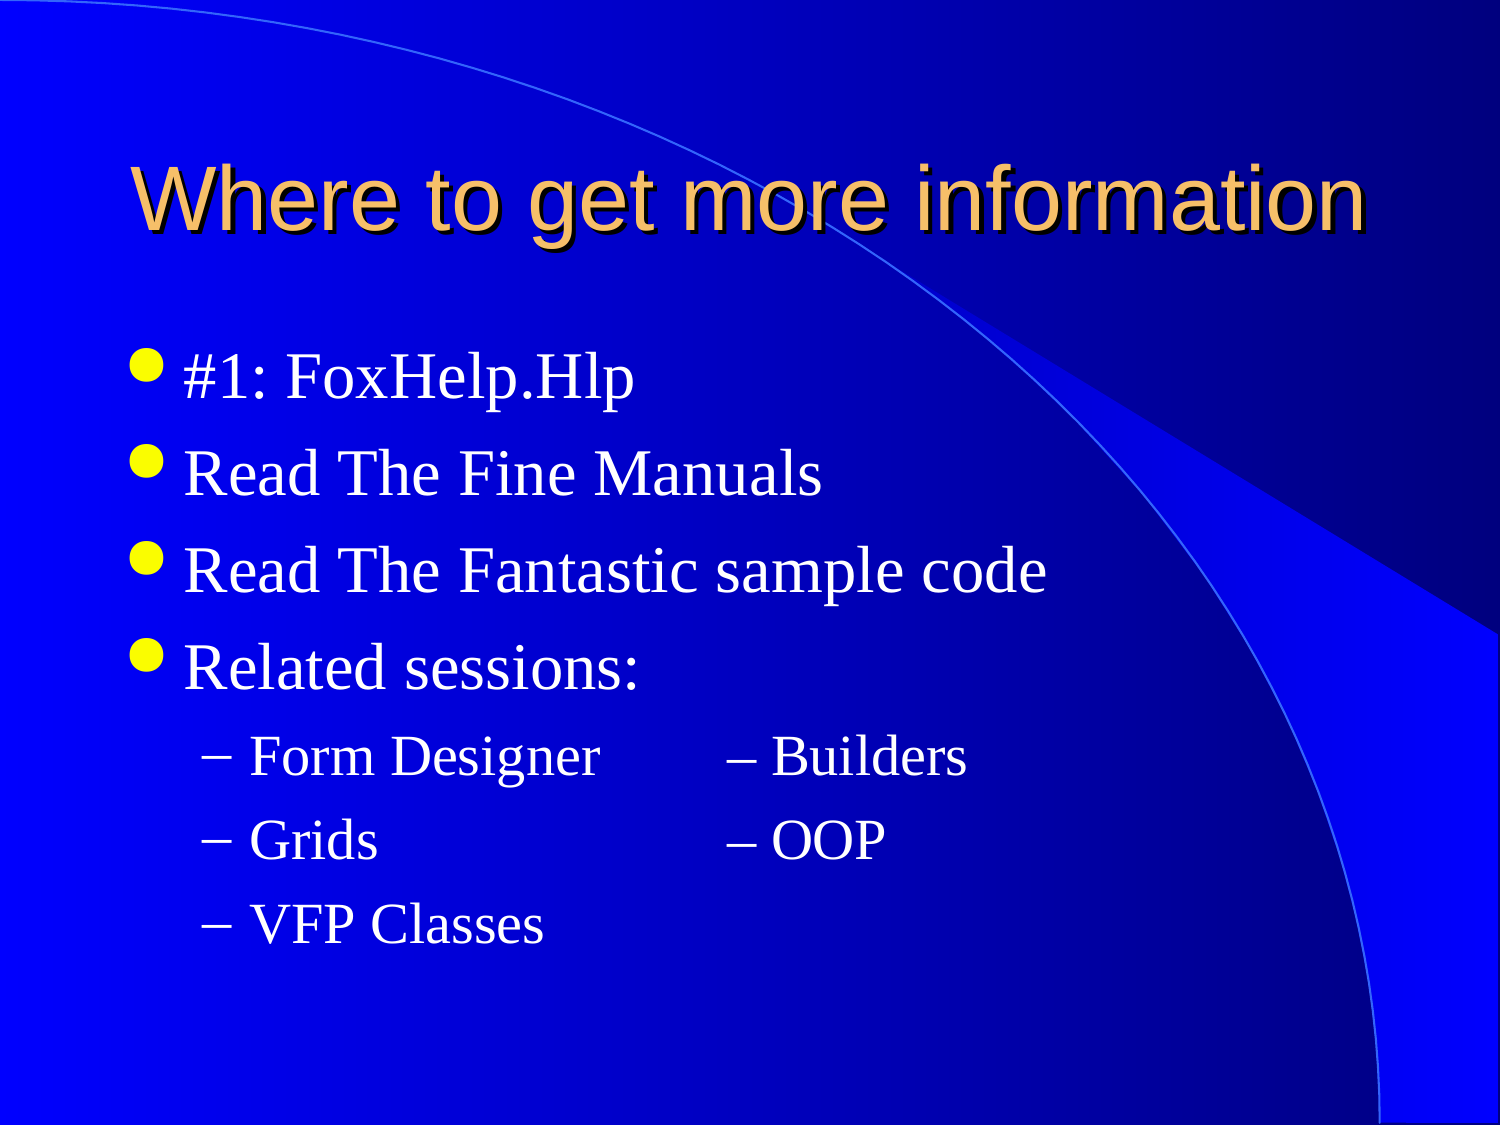

# Where to get more information
#1: FoxHelp.Hlp
Read The Fine Manuals
Read The Fantastic sample code
Related sessions:
Form Designer	– Builders
Grids			– OOP
VFP Classes